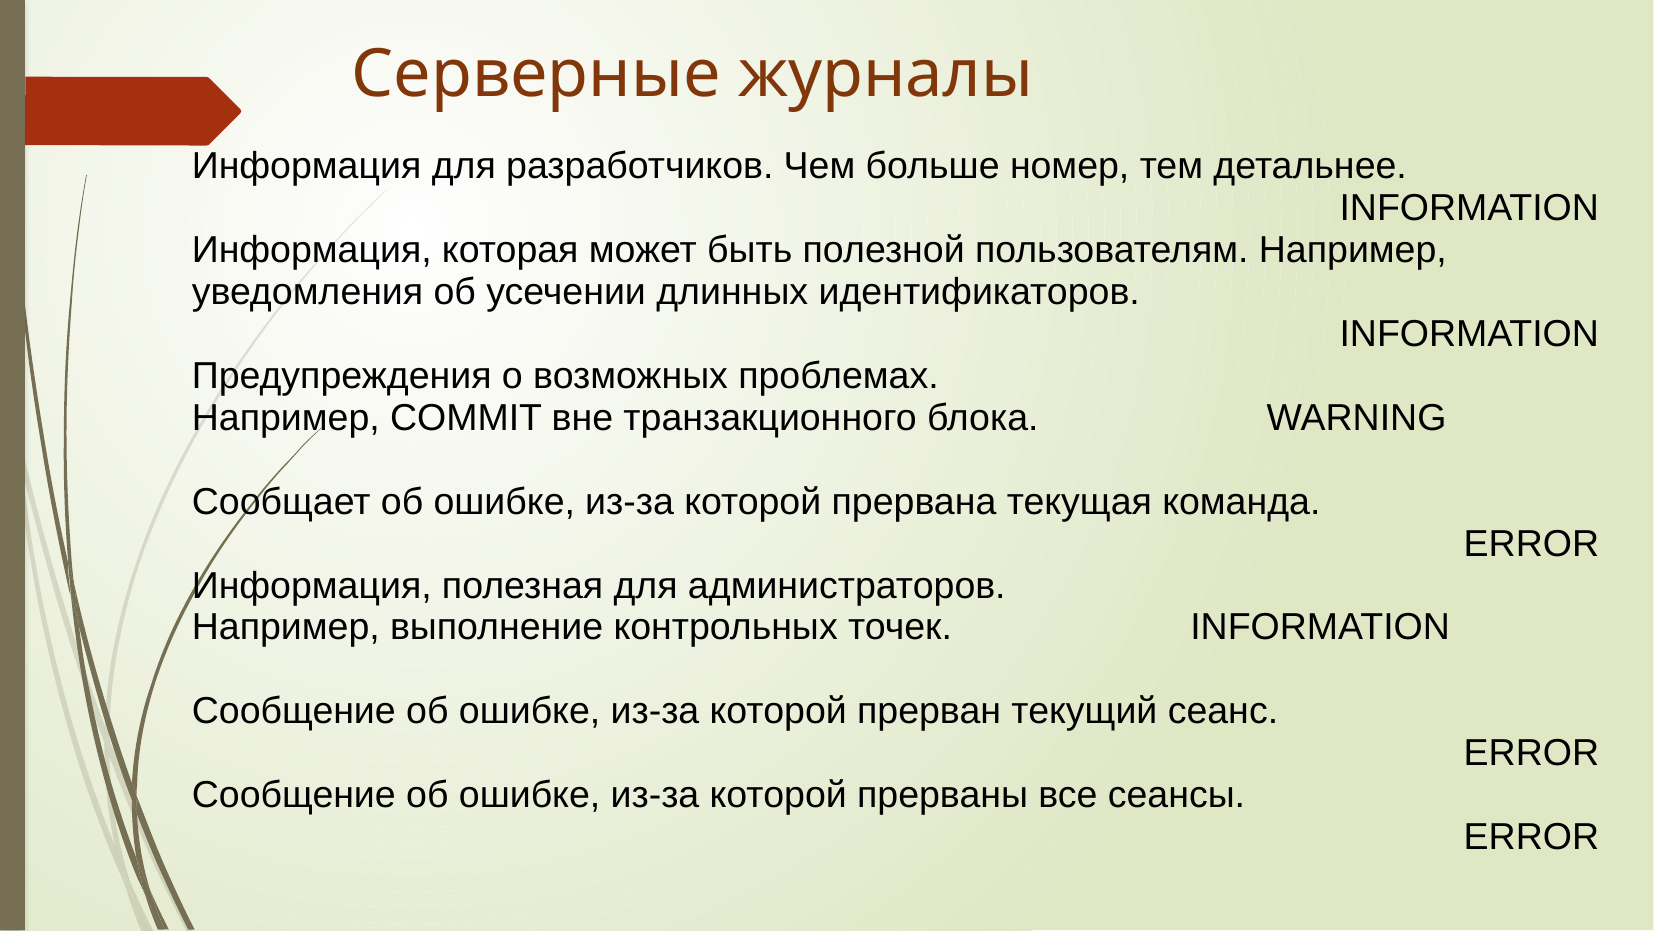

# Серверные журналы
Информация для разработчиков. Чем больше номер, тем детальнее.
 INFORMATION
Информация, которая может быть полезной пользователям. Например, уведомления об усечении длинных идентификаторов.
 INFORMATION
Предупреждения о возможных проблемах.
Например, COMMIT вне транзакционного блока. WARNING
Сообщает об ошибке, из-за которой прервана текущая команда.
 ERROR
Информация, полезная для администраторов.
Например, выполнение контрольных точек. INFORMATION
Сообщение об ошибке, из-за которой прерван текущий сеанс.
 ERROR
Сообщение об ошибке, из-за которой прерваны все сеансы.
 ERROR